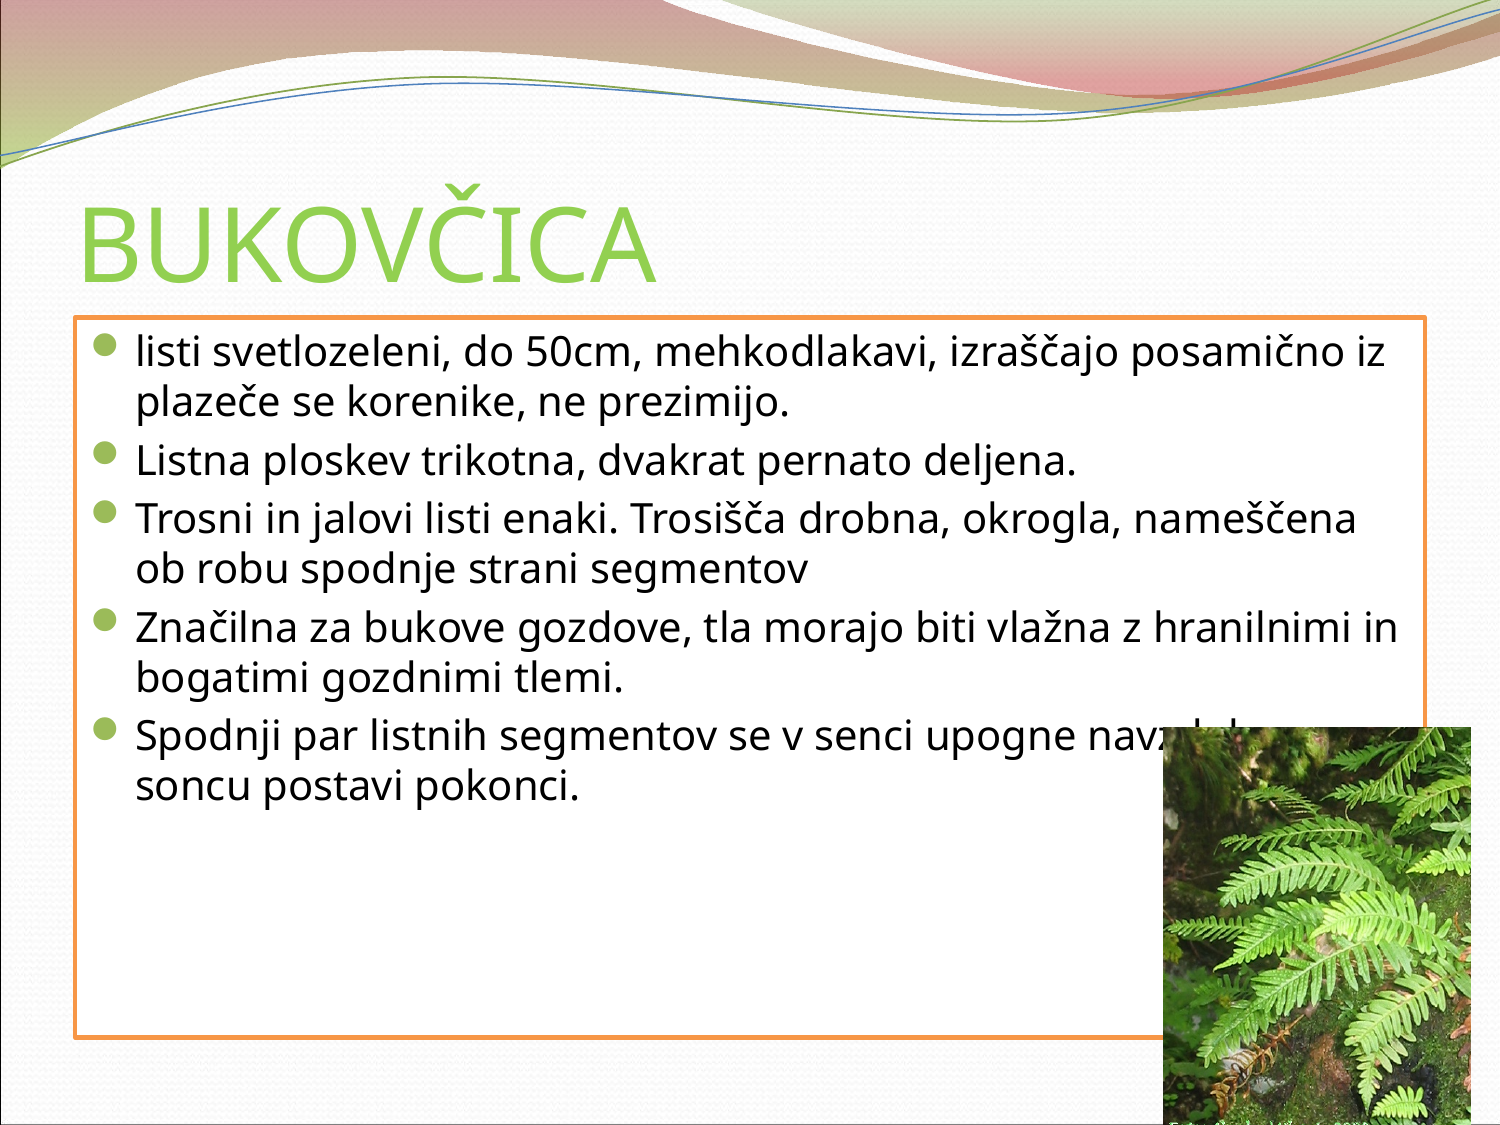

# BUKOVČICA
listi svetlozeleni, do 50cm, mehkodlakavi, izraščajo posamično iz plazeče se korenike, ne prezimijo.
Listna ploskev trikotna, dvakrat pernato deljena.
Trosni in jalovi listi enaki. Trosišča drobna, okrogla, nameščena ob robu spodnje strani segmentov
Značilna za bukove gozdove, tla morajo biti vlažna z hranilnimi in bogatimi gozdnimi tlemi.
Spodnji par listnih segmentov se v senci upogne navzdol, na soncu postavi pokonci.